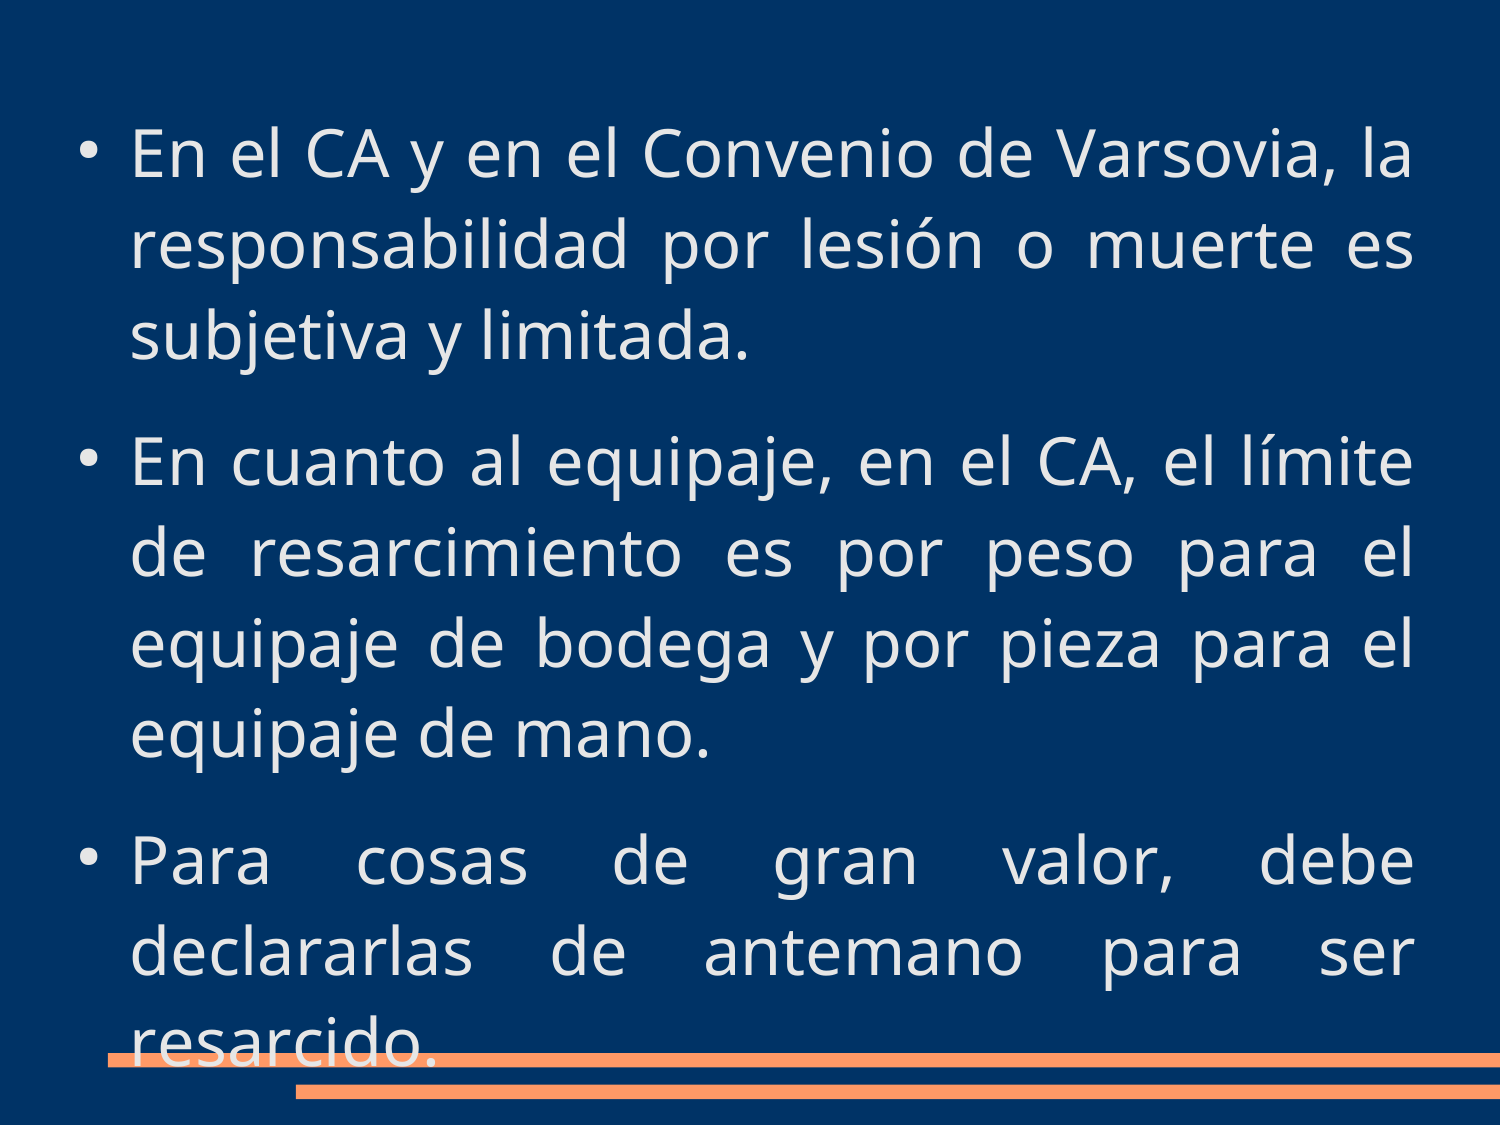

# En el CA y en el Convenio de Varsovia, la responsabilidad por lesión o muerte es subjetiva y limitada.
En cuanto al equipaje, en el CA, el límite de resarcimiento es por peso para el equipaje de bodega y por pieza para el equipaje de mano.
Para cosas de gran valor, debe declararlas de antemano para ser resarcido.